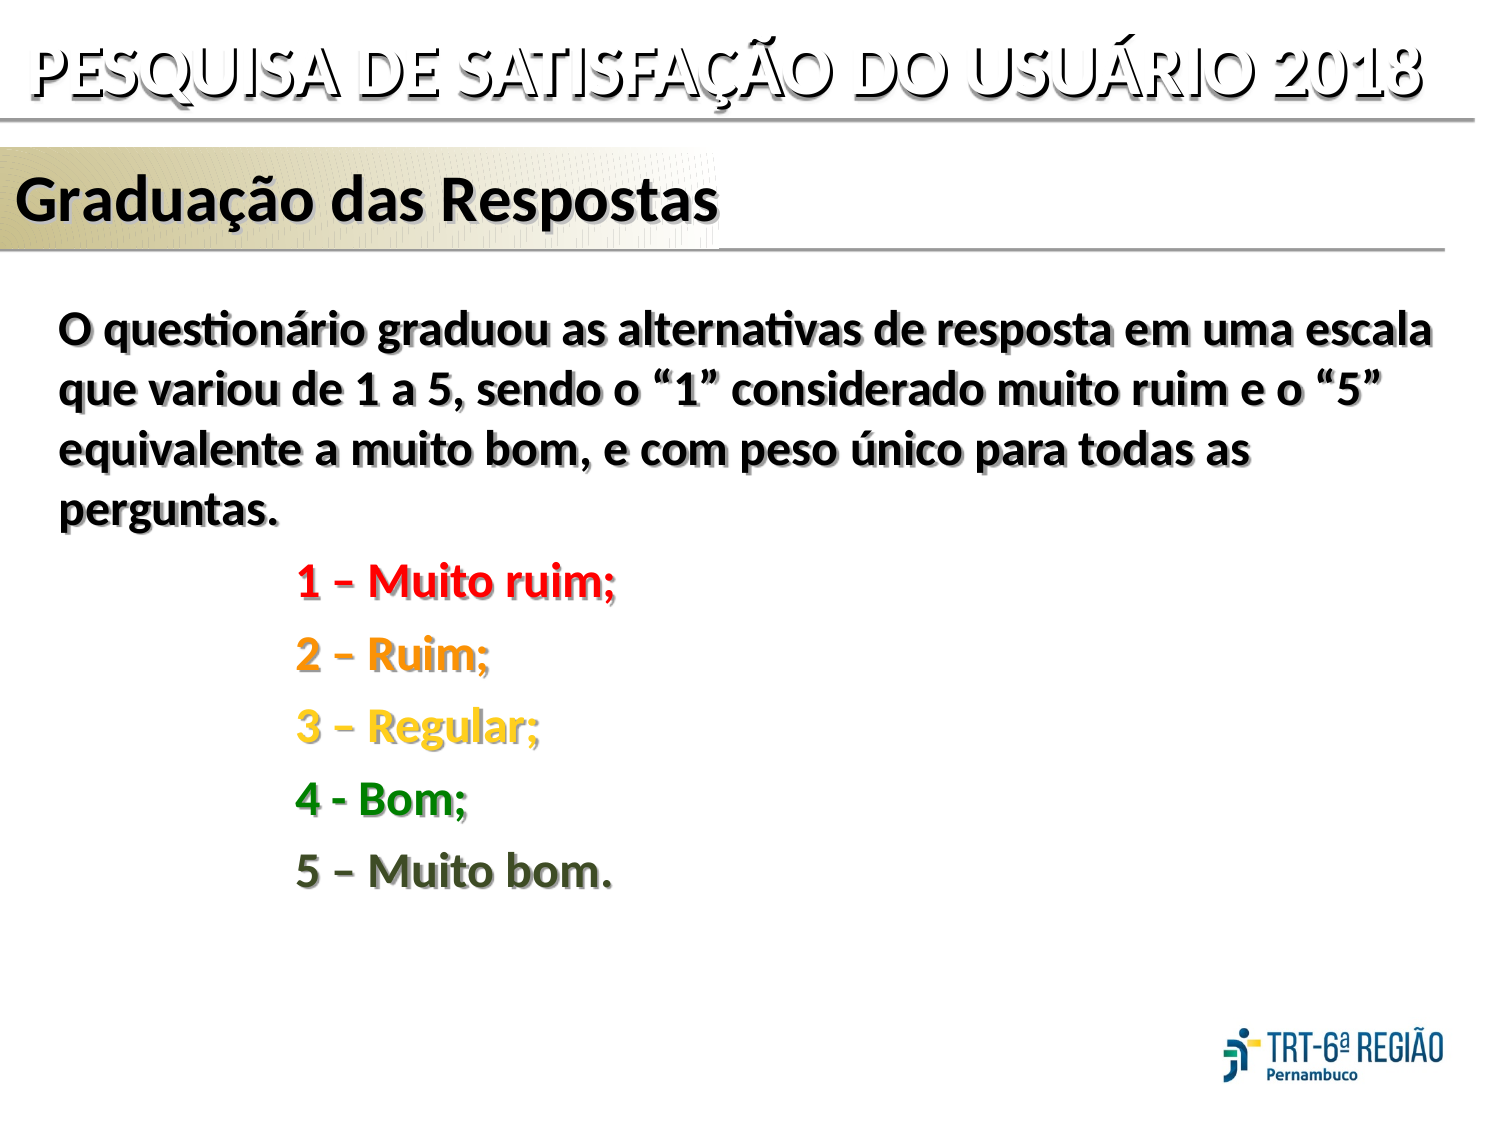

PESQUISA DE SATISFAÇÃO DO USUÁRIO 2018
Graduação das Respostas
O questionário graduou as alternativas de resposta em uma escala que variou de 1 a 5, sendo o “1” considerado muito ruim e o “5” equivalente a muito bom, e com peso único para todas as perguntas.
1 – Muito ruim;
2 – Ruim;
3 – Regular;
4 - Bom;
5 – Muito bom.